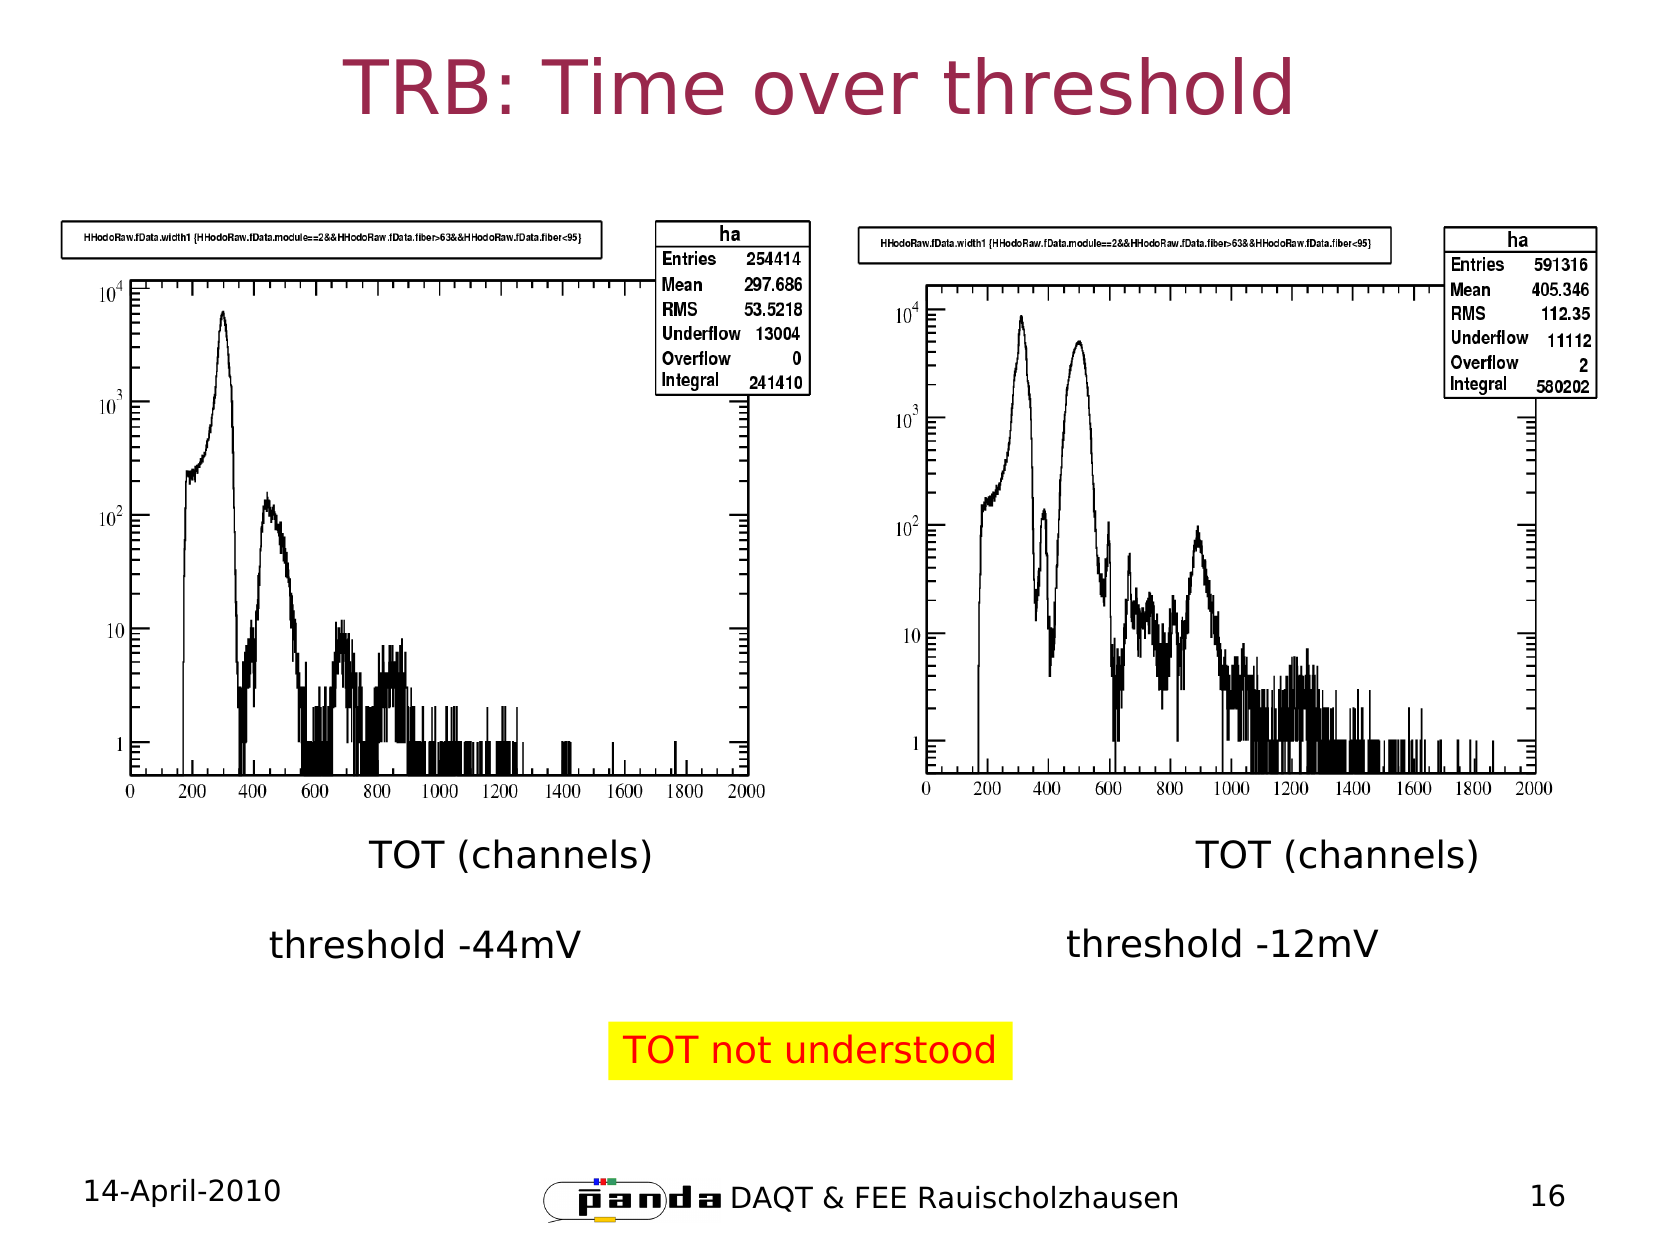

# TRB: Time over threshold
TOT (channels)
TOT (channels)
threshold -12mV
threshold -44mV
TOT not understood
14-April-2010
16
DAQT & FEE Rauischolzhausen